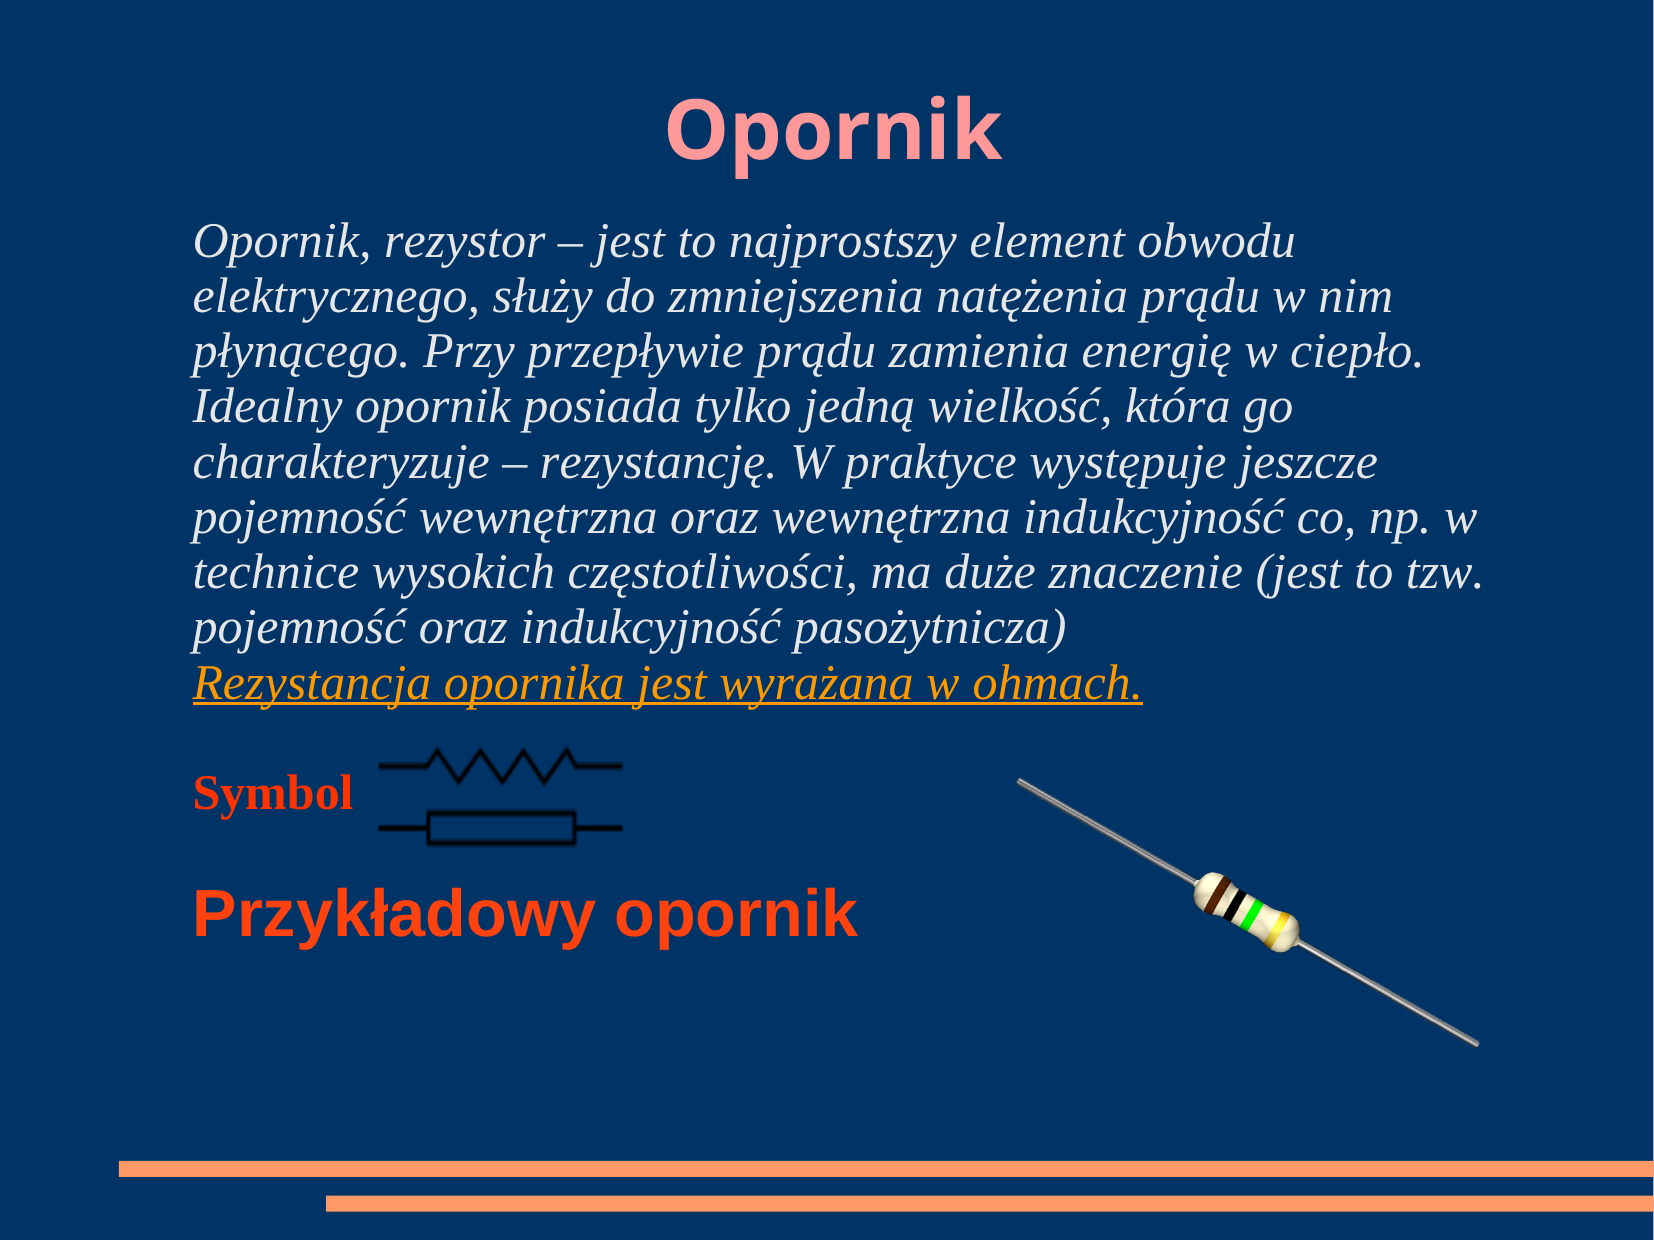

# Opornik
Opornik, rezystor – jest to najprostszy element obwodu elektrycznego, służy do zmniejszenia natężenia prądu w nim płynącego. Przy przepływie prądu zamienia energię w ciepło. Idealny opornik posiada tylko jedną wielkość, która go charakteryzuje – rezystancję. W praktyce występuje jeszcze pojemność wewnętrzna oraz wewnętrzna indukcyjność co, np. w technice wysokich częstotliwości, ma duże znaczenie (jest to tzw. pojemność oraz indukcyjność pasożytnicza)
Rezystancja opornika jest wyrażana w ohmach.
Symbol
Przykładowy opornik